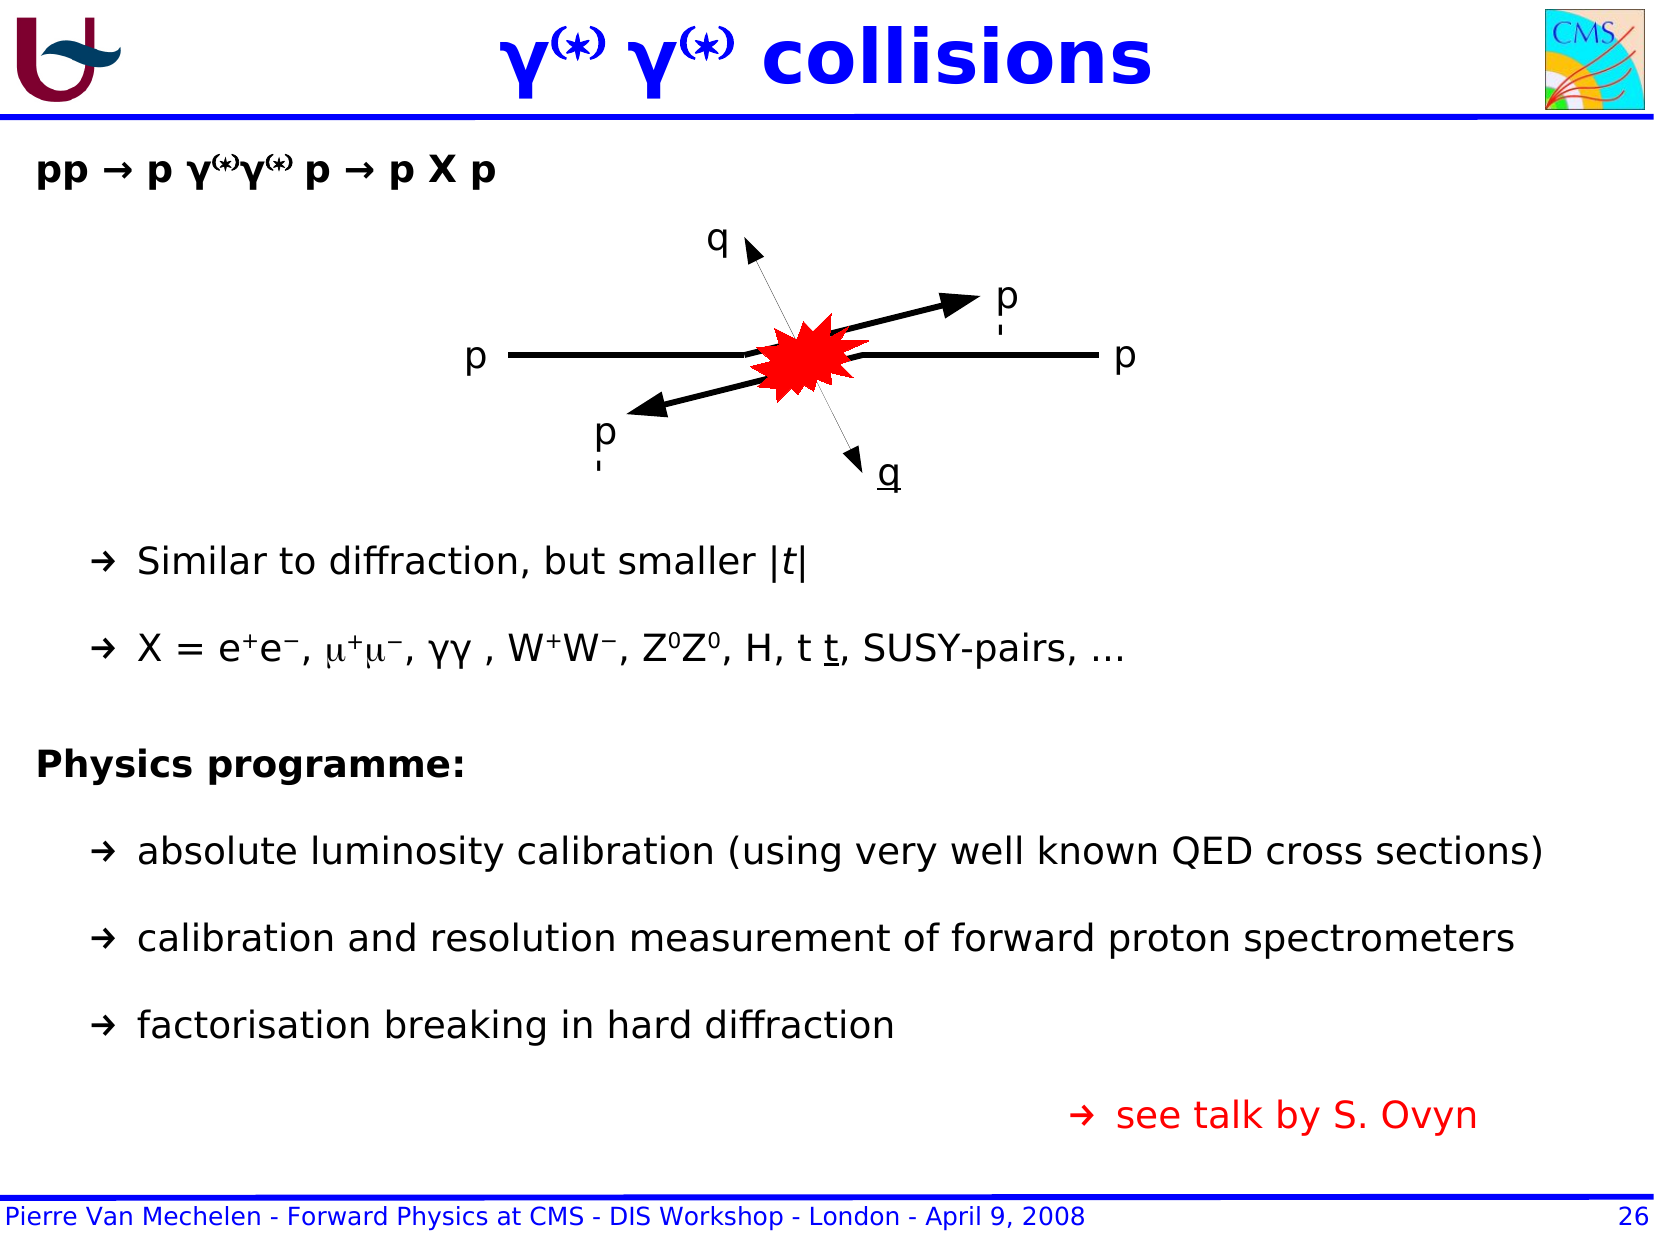

# γ(*) γ(*) collisions
pp → p γ(*)γ(*) p → p X p
→ Similar to diffraction, but smaller |t|
→ X = e+e−, m+m−, γγ , W+W−, Z0Z0, H, t t, SUSY-pairs, ...
Physics programme:
→ absolute luminosity calibration (using very well known QED cross sections)
→ calibration and resolution measurement of forward proton spectrometers
→ factorisation breaking in hard diffraction
q
p'
p
p
p'
q
→ see talk by S. Ovyn
26
Pierre Van Mechelen - Forward Physics at CMS - DIS Workshop - London - April 9, 2008